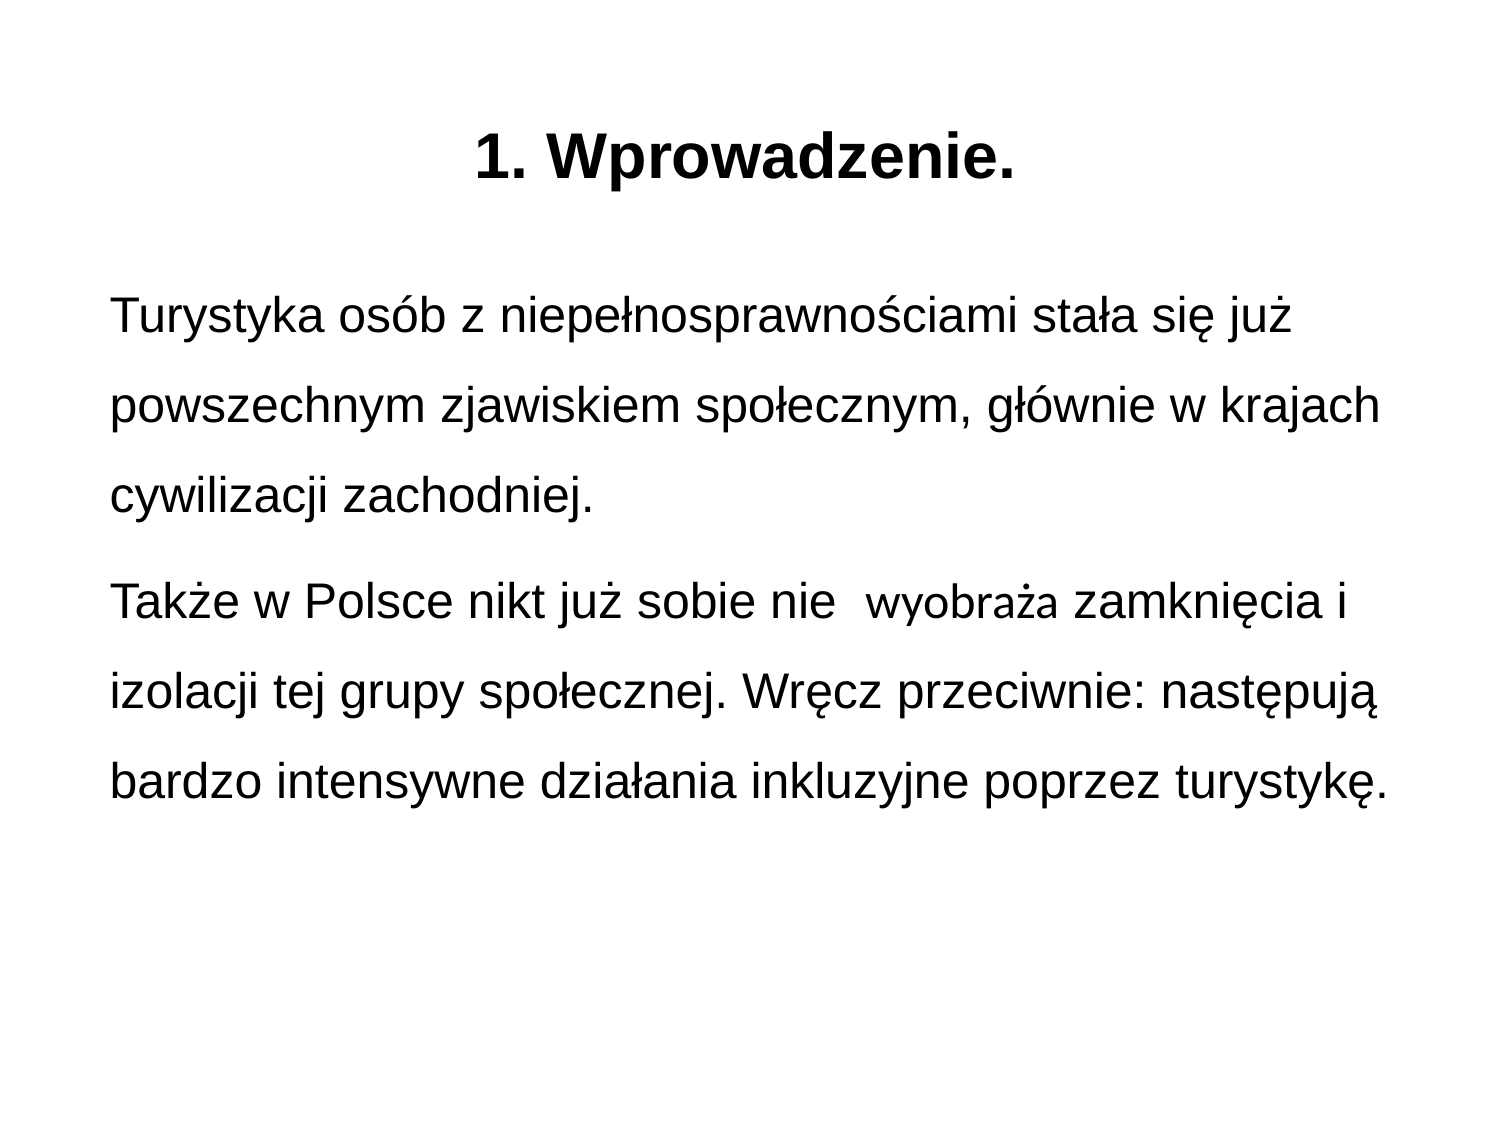

# 1. Wprowadzenie.
Turystyka osób z niepełnosprawnościami stała się już powszechnym zjawiskiem społecznym, głównie w krajach cywilizacji zachodniej.
Także w Polsce nikt już sobie nie wyobraża zamknięcia i izolacji tej grupy społecznej. Wręcz przeciwnie: następują bardzo intensywne działania inkluzyjne poprzez turystykę.